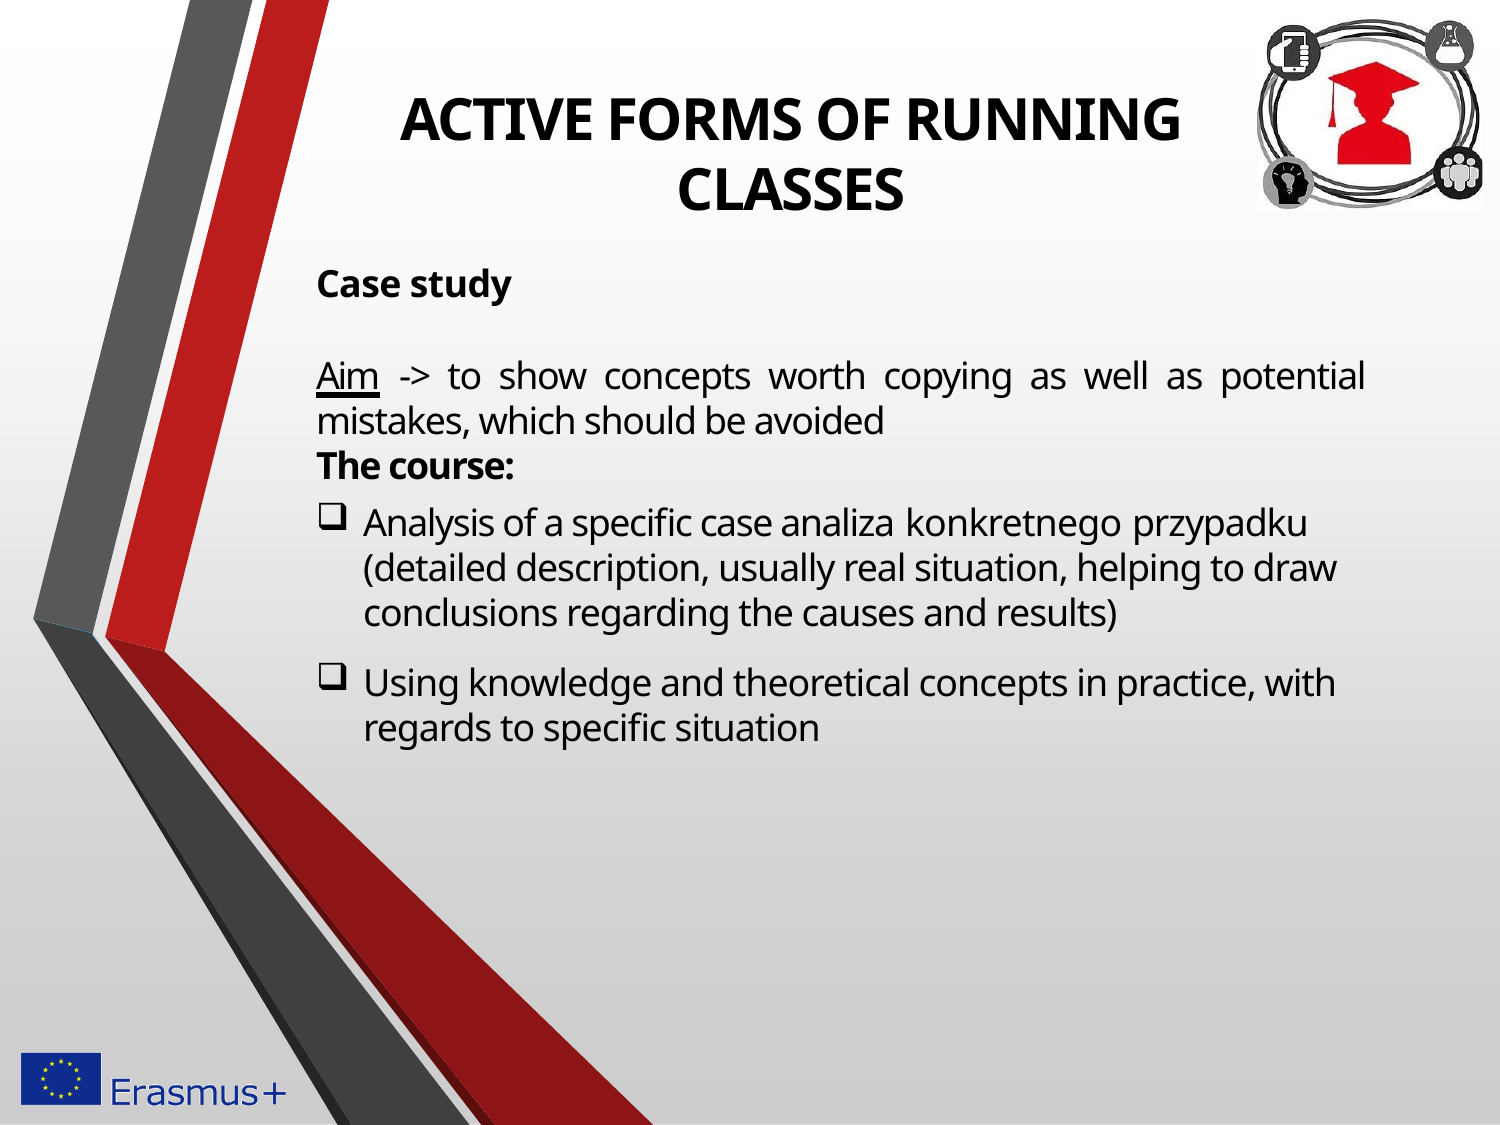

ACTIVE FORMS OF RUNNING CLASSES
Case study
Aim -> to show concepts worth copying as well as potential mistakes, which should be avoided
The course:
Analysis of a specific case analiza konkretnego przypadku (detailed description, usually real situation, helping to draw conclusions regarding the causes and results)
Using knowledge and theoretical concepts in practice, with regards to specific situation